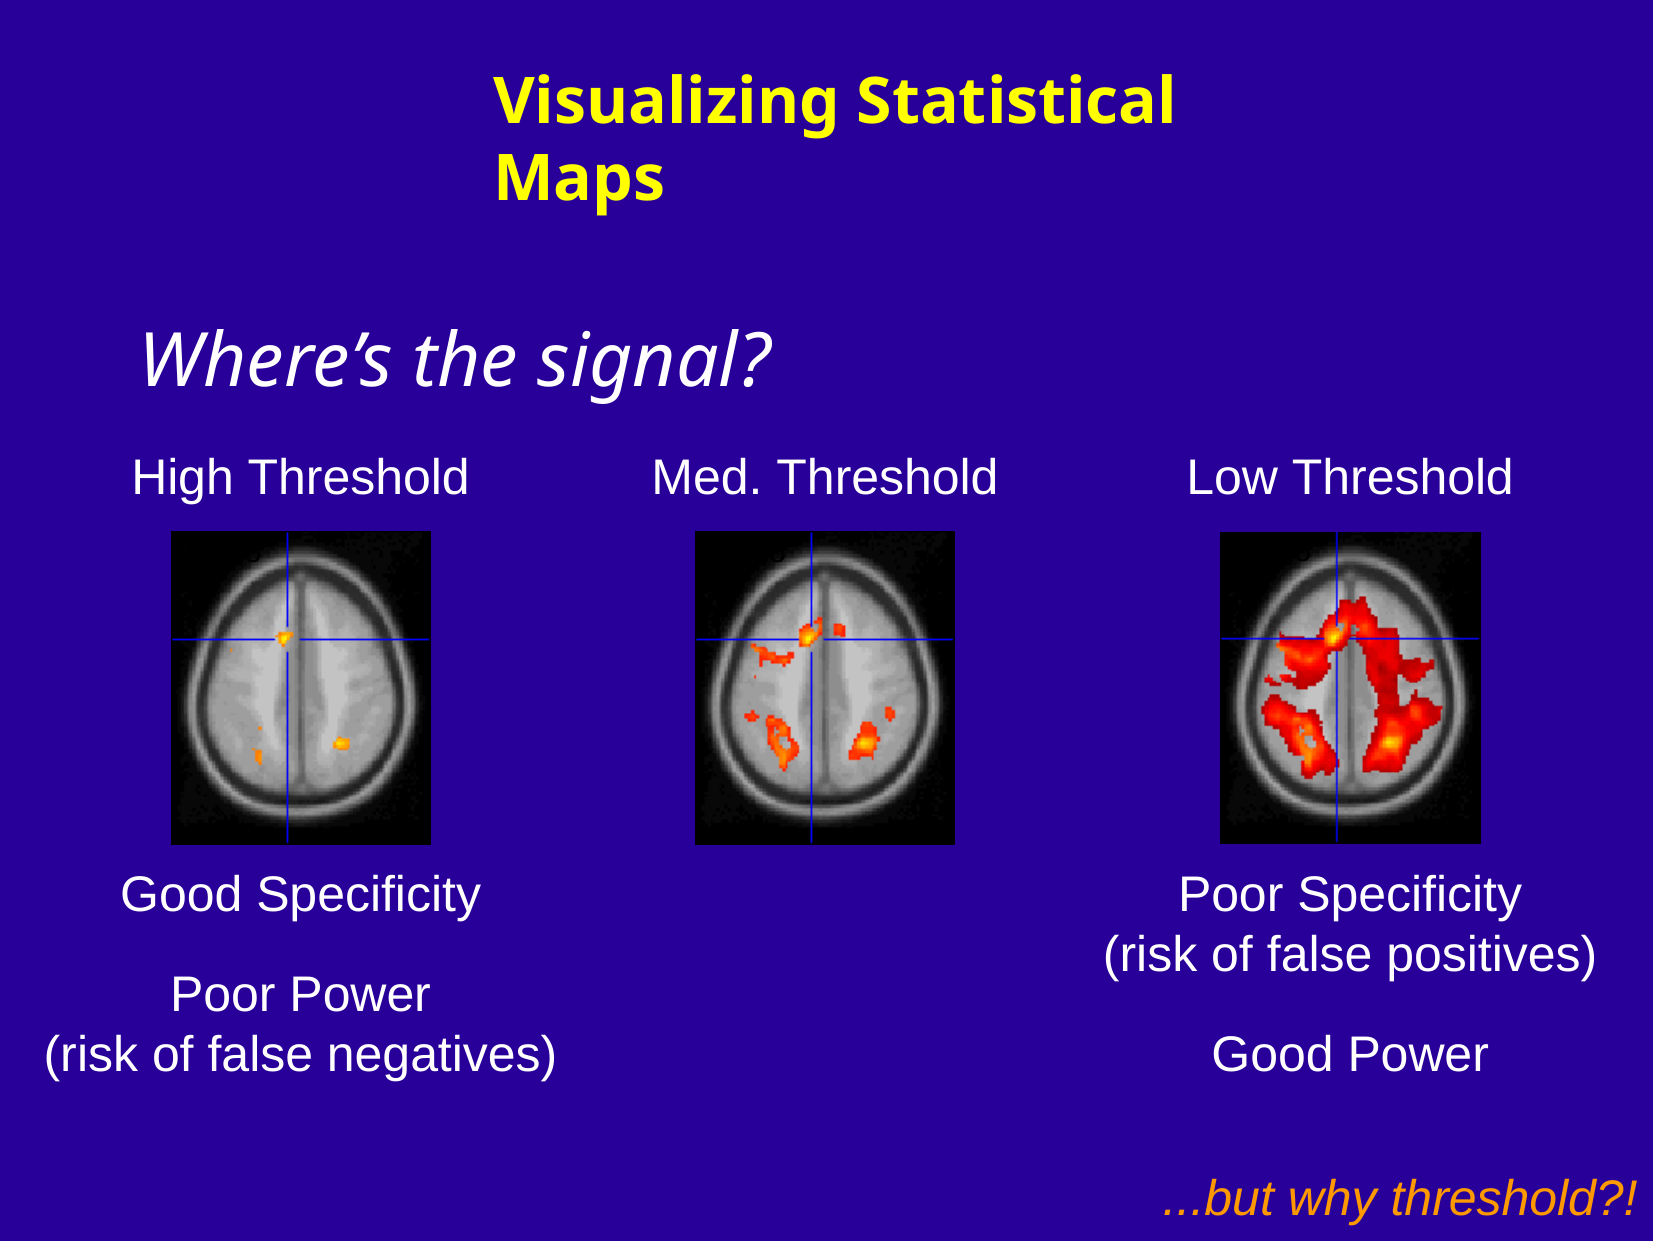

# Visualizing Statistical Maps
Where’s the signal?
High Threshold
Med. Threshold
Low Threshold
t > 5.5
t > 3.5
t > 0.5
Good Specificity
Poor Power
(risk of false negatives)
Poor Specificity
(risk of false positives)
Good Power
...but why threshold?!